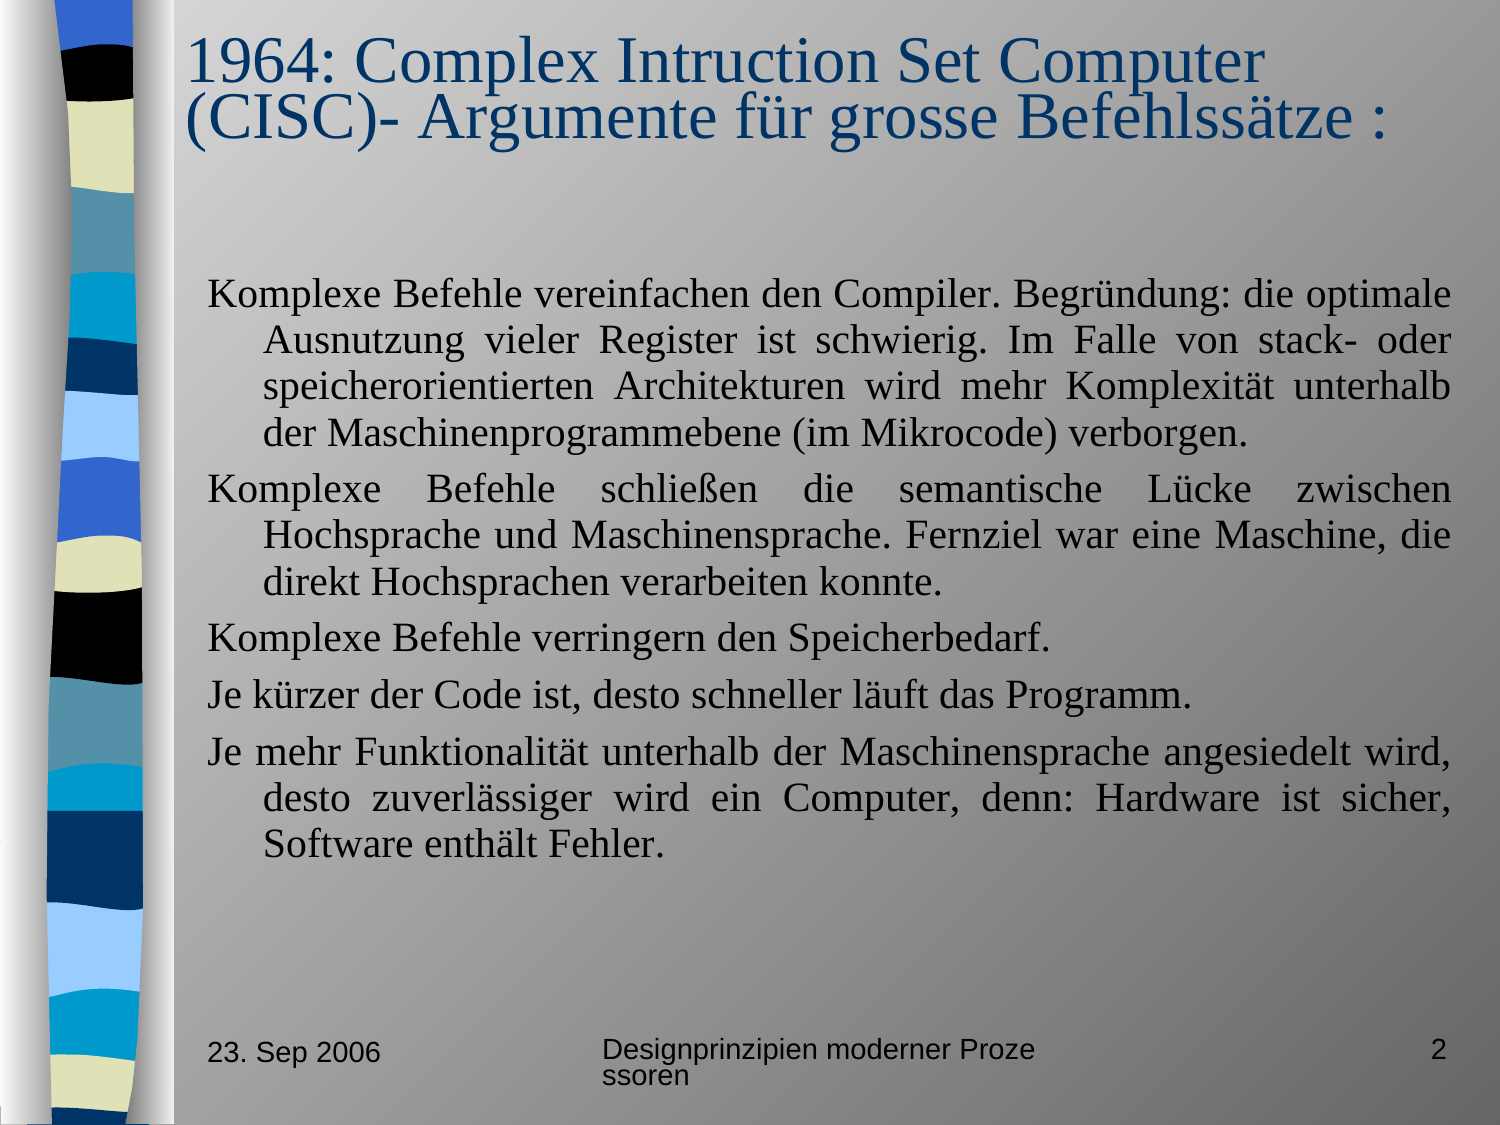

# 1964: Complex Intruction Set Computer (CISC)- Argumente für grosse Befehlssätze :
Komplexe Befehle vereinfachen den Compiler. Begründung: die optimale Ausnutzung vieler Register ist schwierig. Im Falle von stack- oder speicherorientierten Architekturen wird mehr Komplexität unterhalb der Maschinenprogrammebene (im Mikrocode) verborgen.
Komplexe Befehle schließen die semantische Lücke zwischen Hochsprache und Maschinensprache. Fernziel war eine Maschine, die direkt Hochsprachen verarbeiten konnte.
Komplexe Befehle verringern den Speicherbedarf.
Je kürzer der Code ist, desto schneller läuft das Programm.
Je mehr Funktionalität unterhalb der Maschinensprache angesiedelt wird, desto zuverlässiger wird ein Computer, denn: Hardware ist sicher, Software enthält Fehler.
Designprinzipien moderner Prozessoren
2